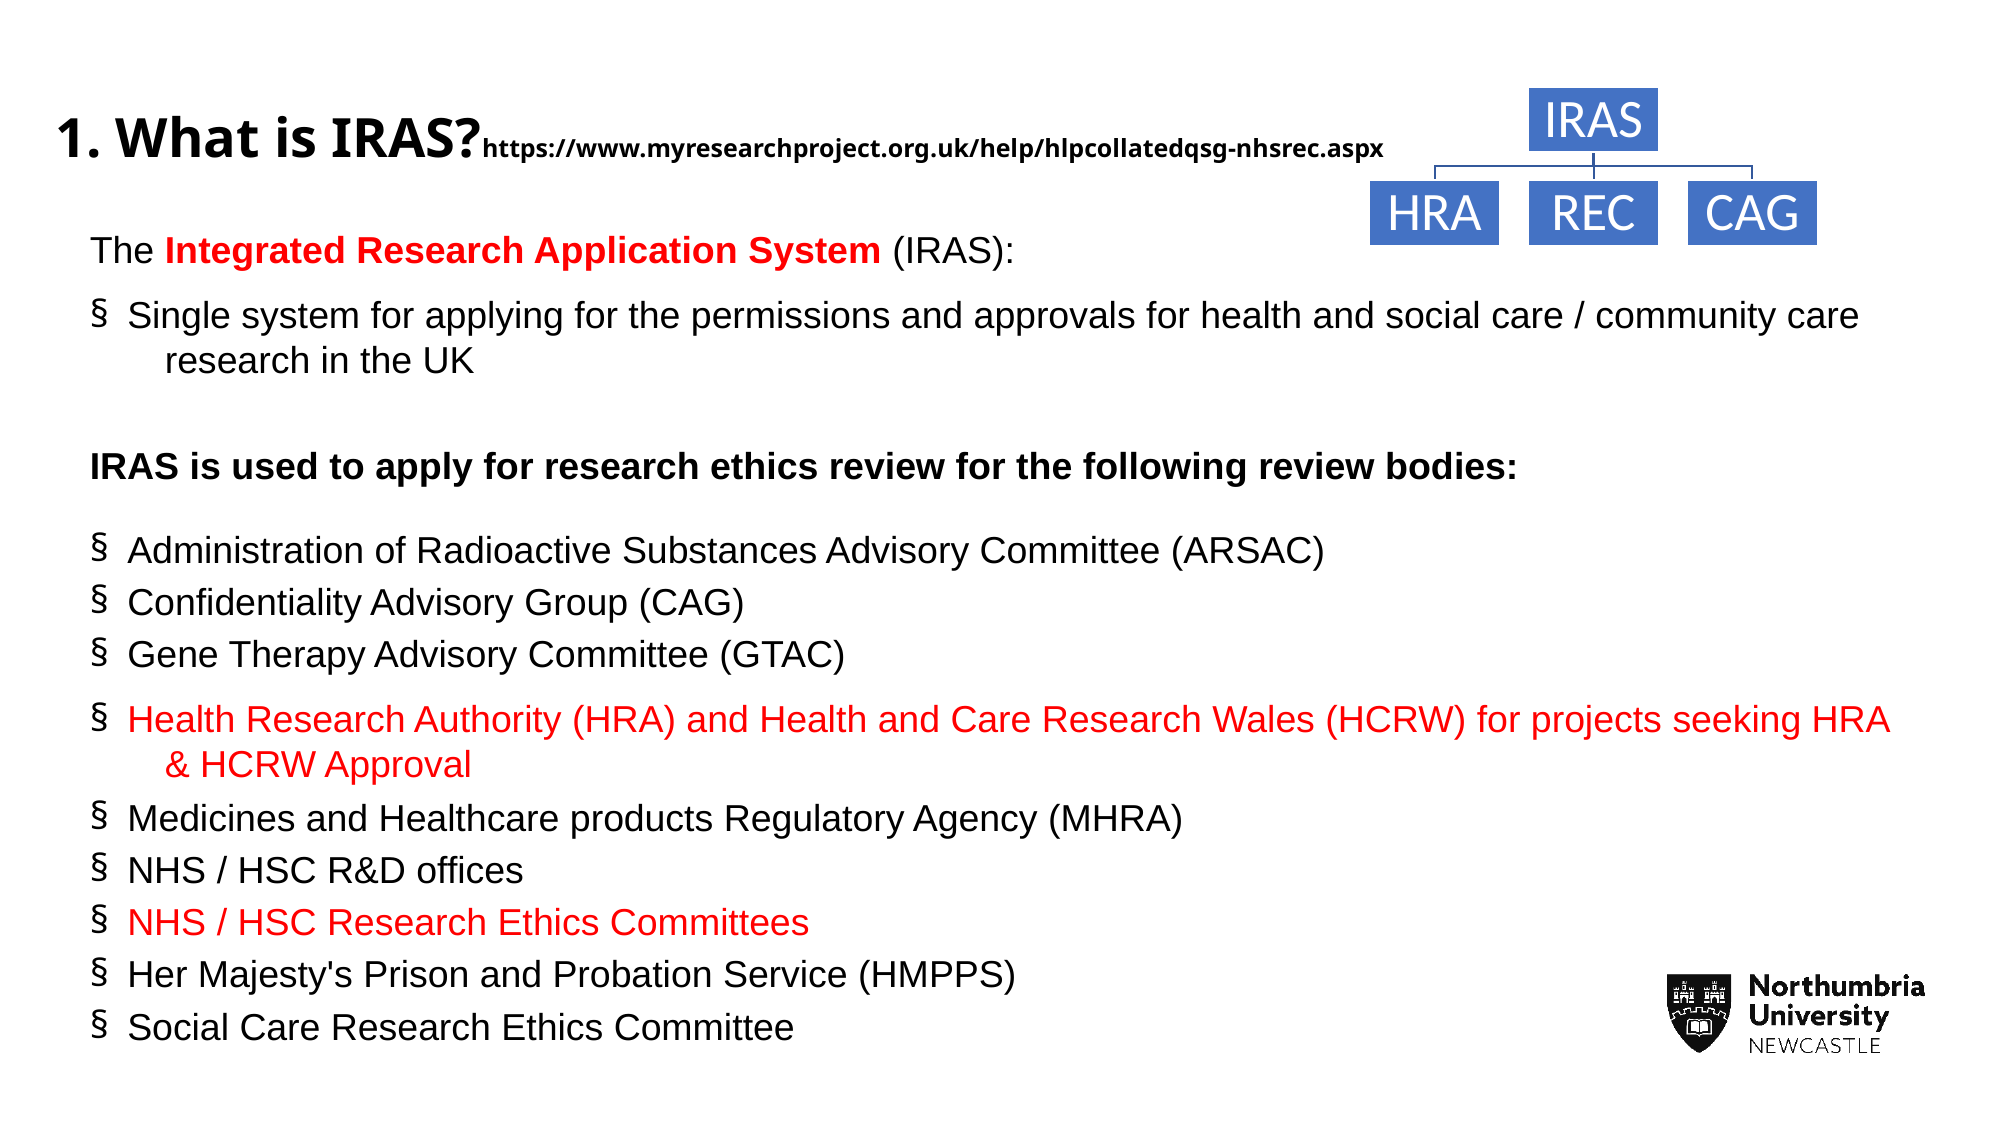

IRAS
HRA
REC
CAG
1. What is IRAS?https://www.myresearchproject.org.uk/help/hlpcollatedqsg-nhsrec.aspx
# The Integrated Research Application System (IRAS):
Single system for applying for the permissions and approvals for health and social care / community care research in the UK
IRAS is used to apply for research ethics review for the following review bodies:
Administration of Radioactive Substances Advisory Committee (ARSAC)
Confidentiality Advisory Group (CAG)
Gene Therapy Advisory Committee (GTAC)
Health Research Authority (HRA) and Health and Care Research Wales (HCRW) for projects seeking HRA & HCRW Approval
Medicines and Healthcare products Regulatory Agency (MHRA)
NHS / HSC R&D offices
NHS / HSC Research Ethics Committees
Her Majesty's Prison and Probation Service (HMPPS)
Social Care Research Ethics Committee